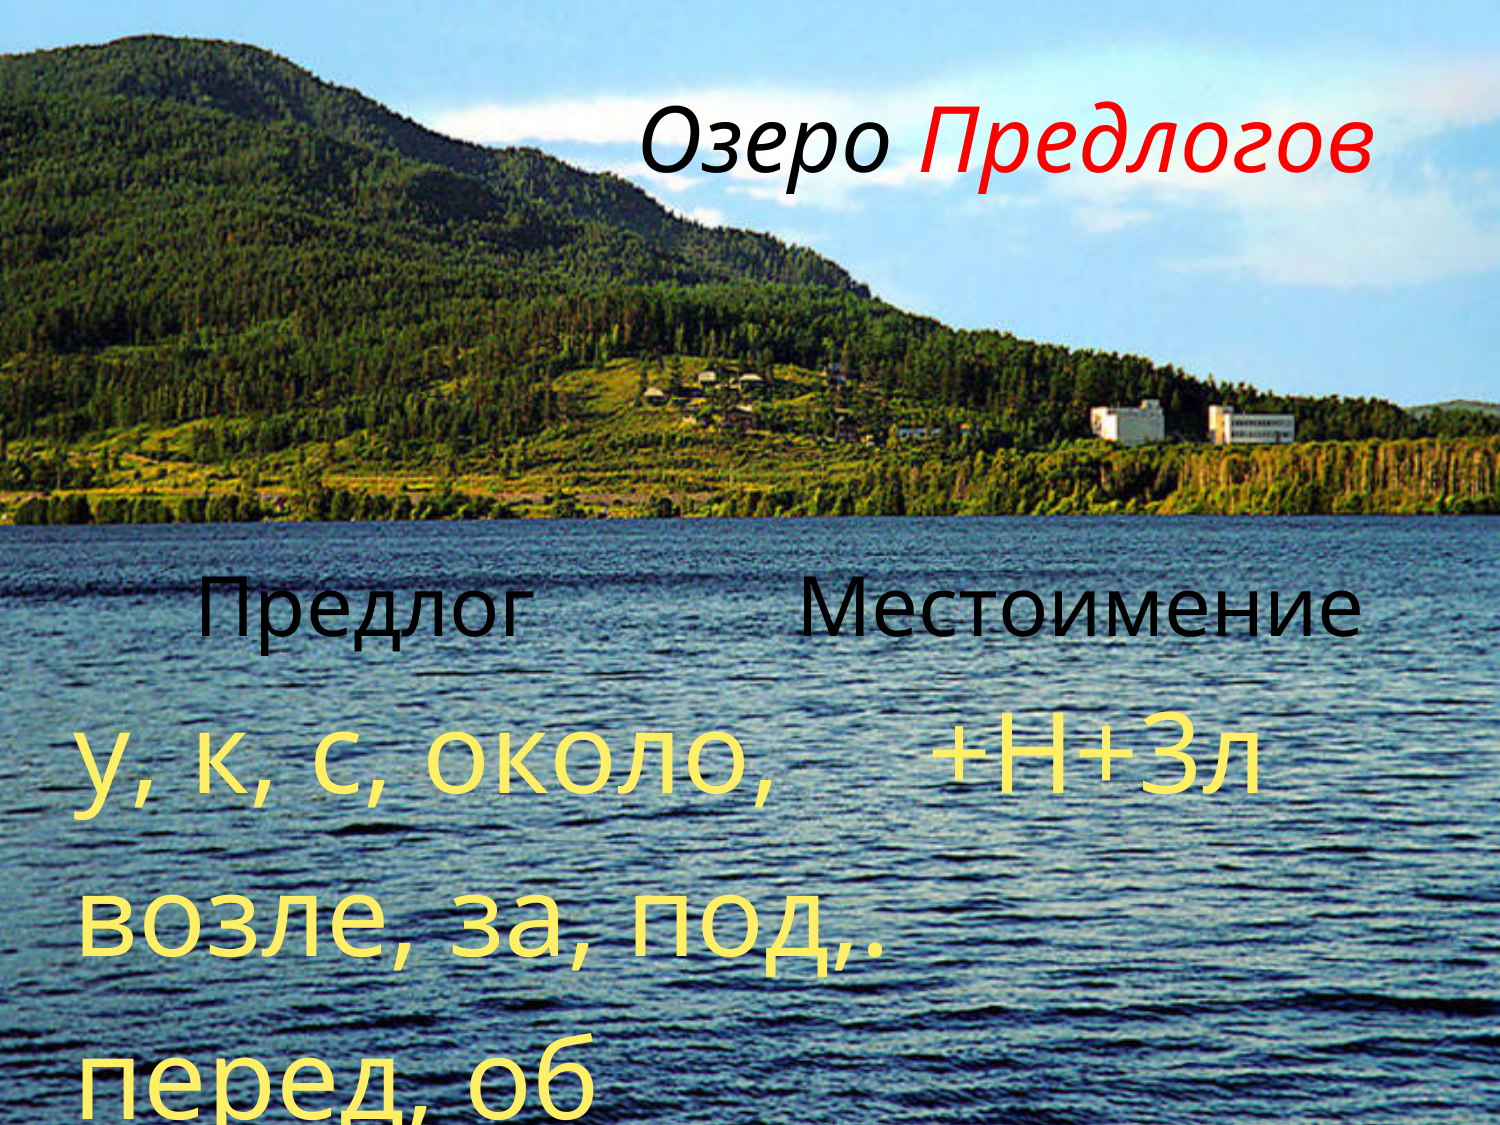

# Озеро Предлогов
 Предлог Местоимение
у, к, с, около, +Н+3л
возле, за, под,.
перед, об